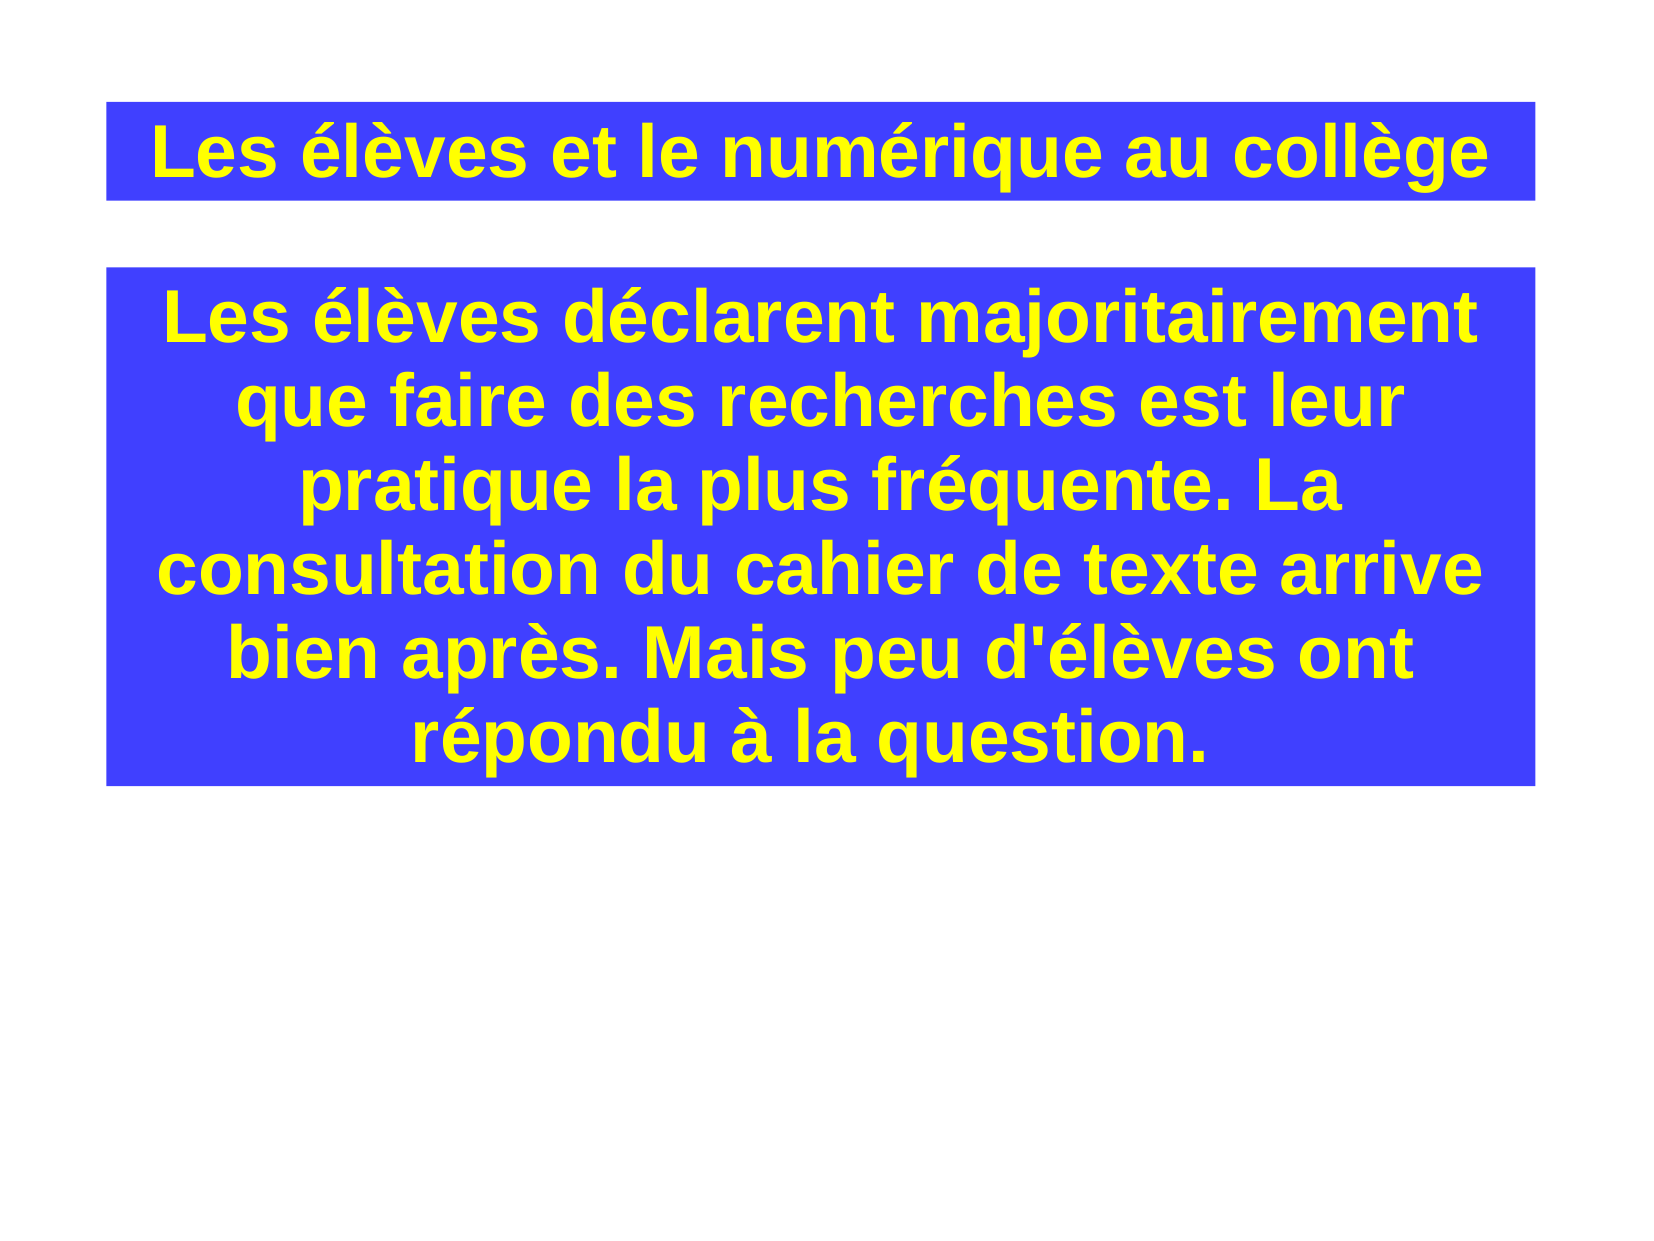

Les élèves et le numérique au collège
Les élèves déclarent majoritairement que faire des recherches est leur pratique la plus fréquente. La consultation du cahier de texte arrive bien après. Mais peu d'élèves ont répondu à la question.